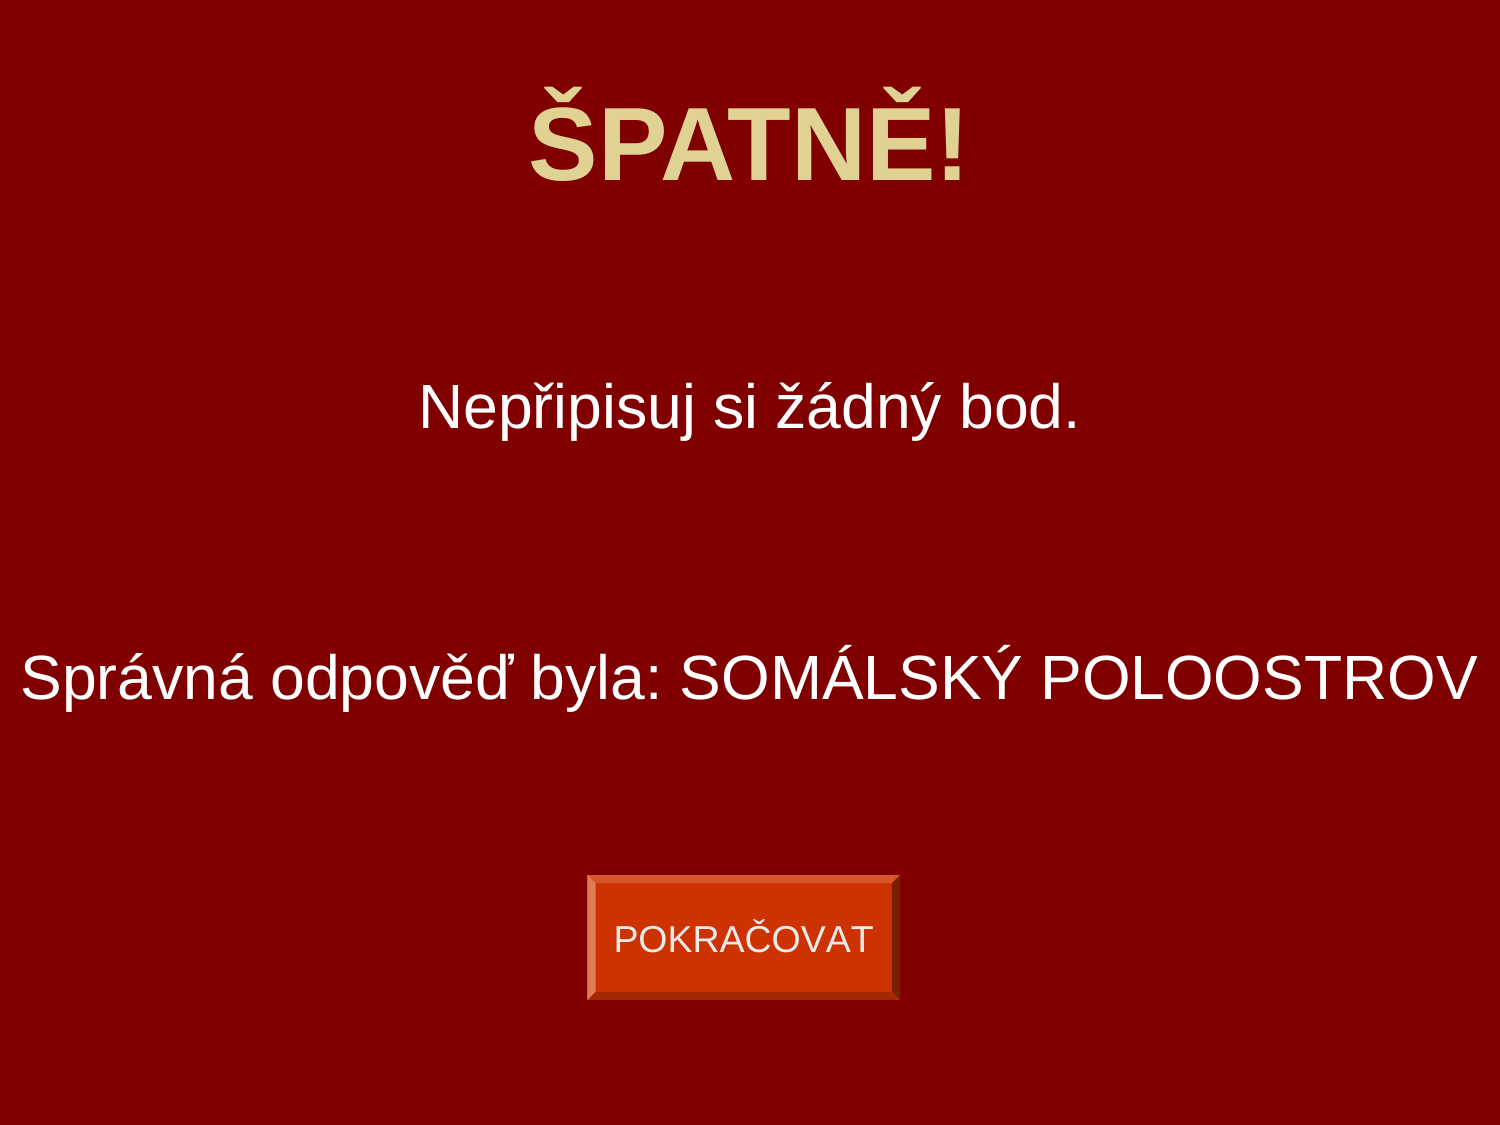

# ŠPATNĚ!
Nepřipisuj si žádný bod.
Správná odpověď byla: SOMÁLSKÝ POLOOSTROV
POKRAČOVAT